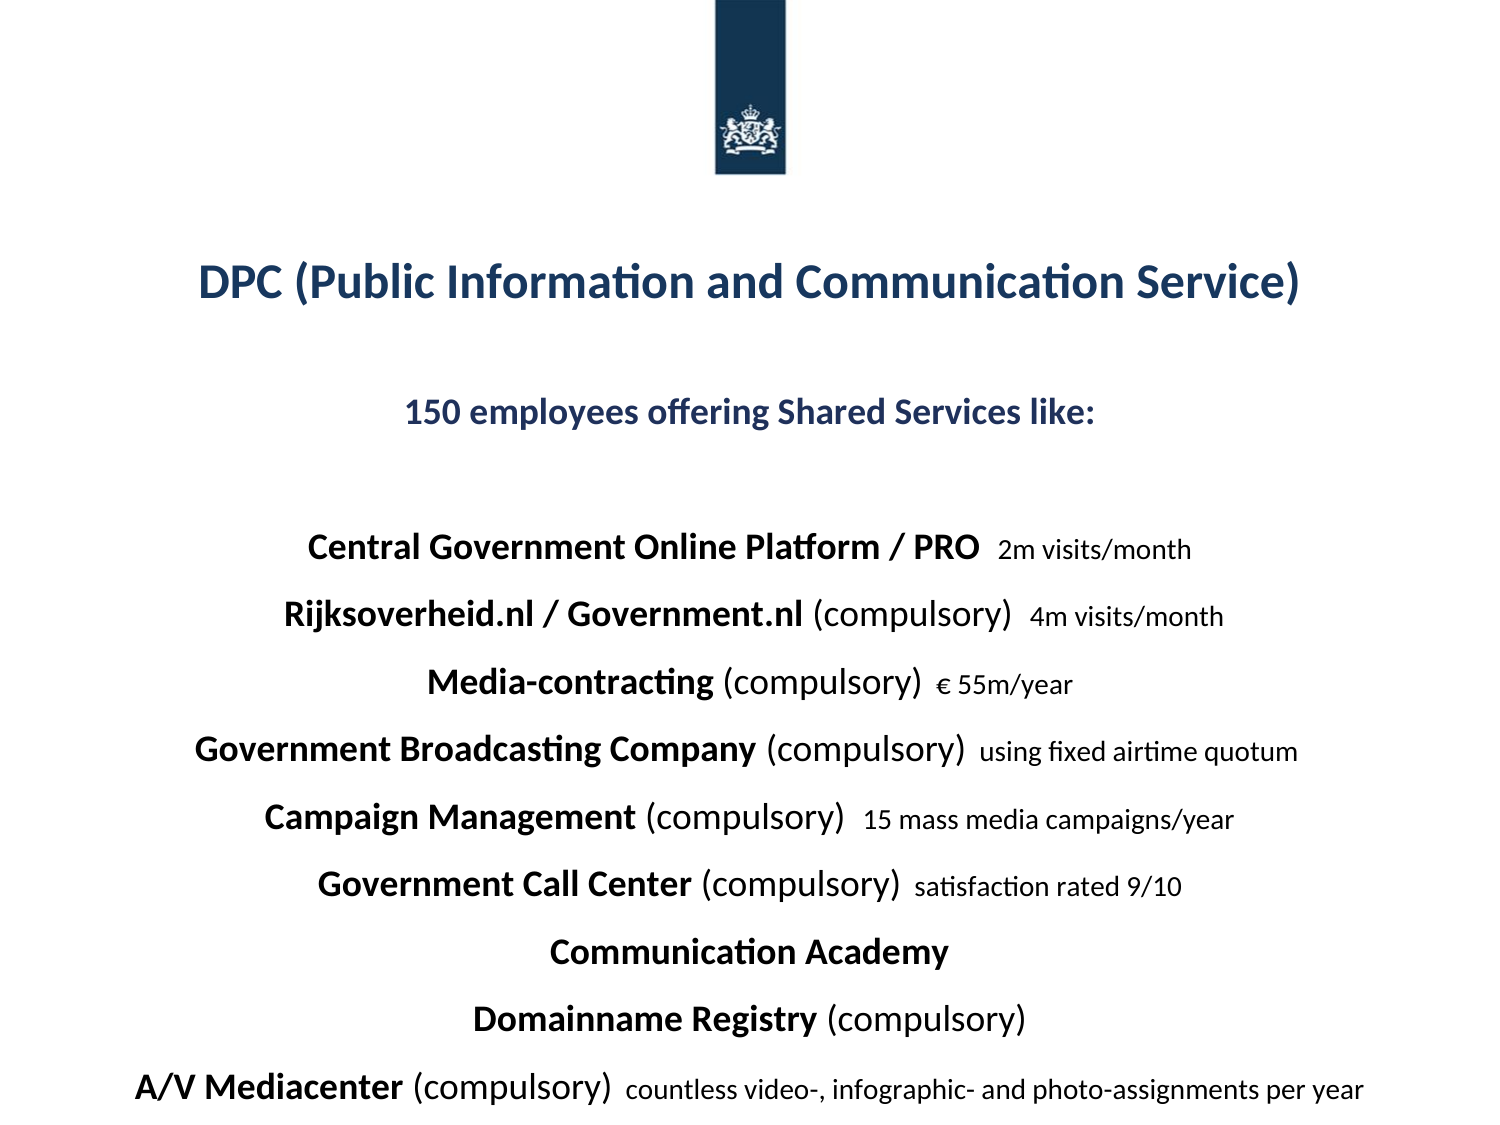

DPC (Public Information and Communication Service)
150 employees offering Shared Services like:
Central Government Online Platform / PRO 2m visits/month
 Rijksoverheid.nl / Government.nl (compulsory) 4m visits/month
Media-contracting (compulsory) € 55m/year
Government Broadcasting Company (compulsory) using fixed airtime quotum
Campaign Management (compulsory) 15 mass media campaigns/year
Government Call Center (compulsory) satisfaction rated 9/10
Communication Academy
Domainname Registry (compulsory)
A/V Mediacenter (compulsory) countless video-, infographic- and photo-assignments per year